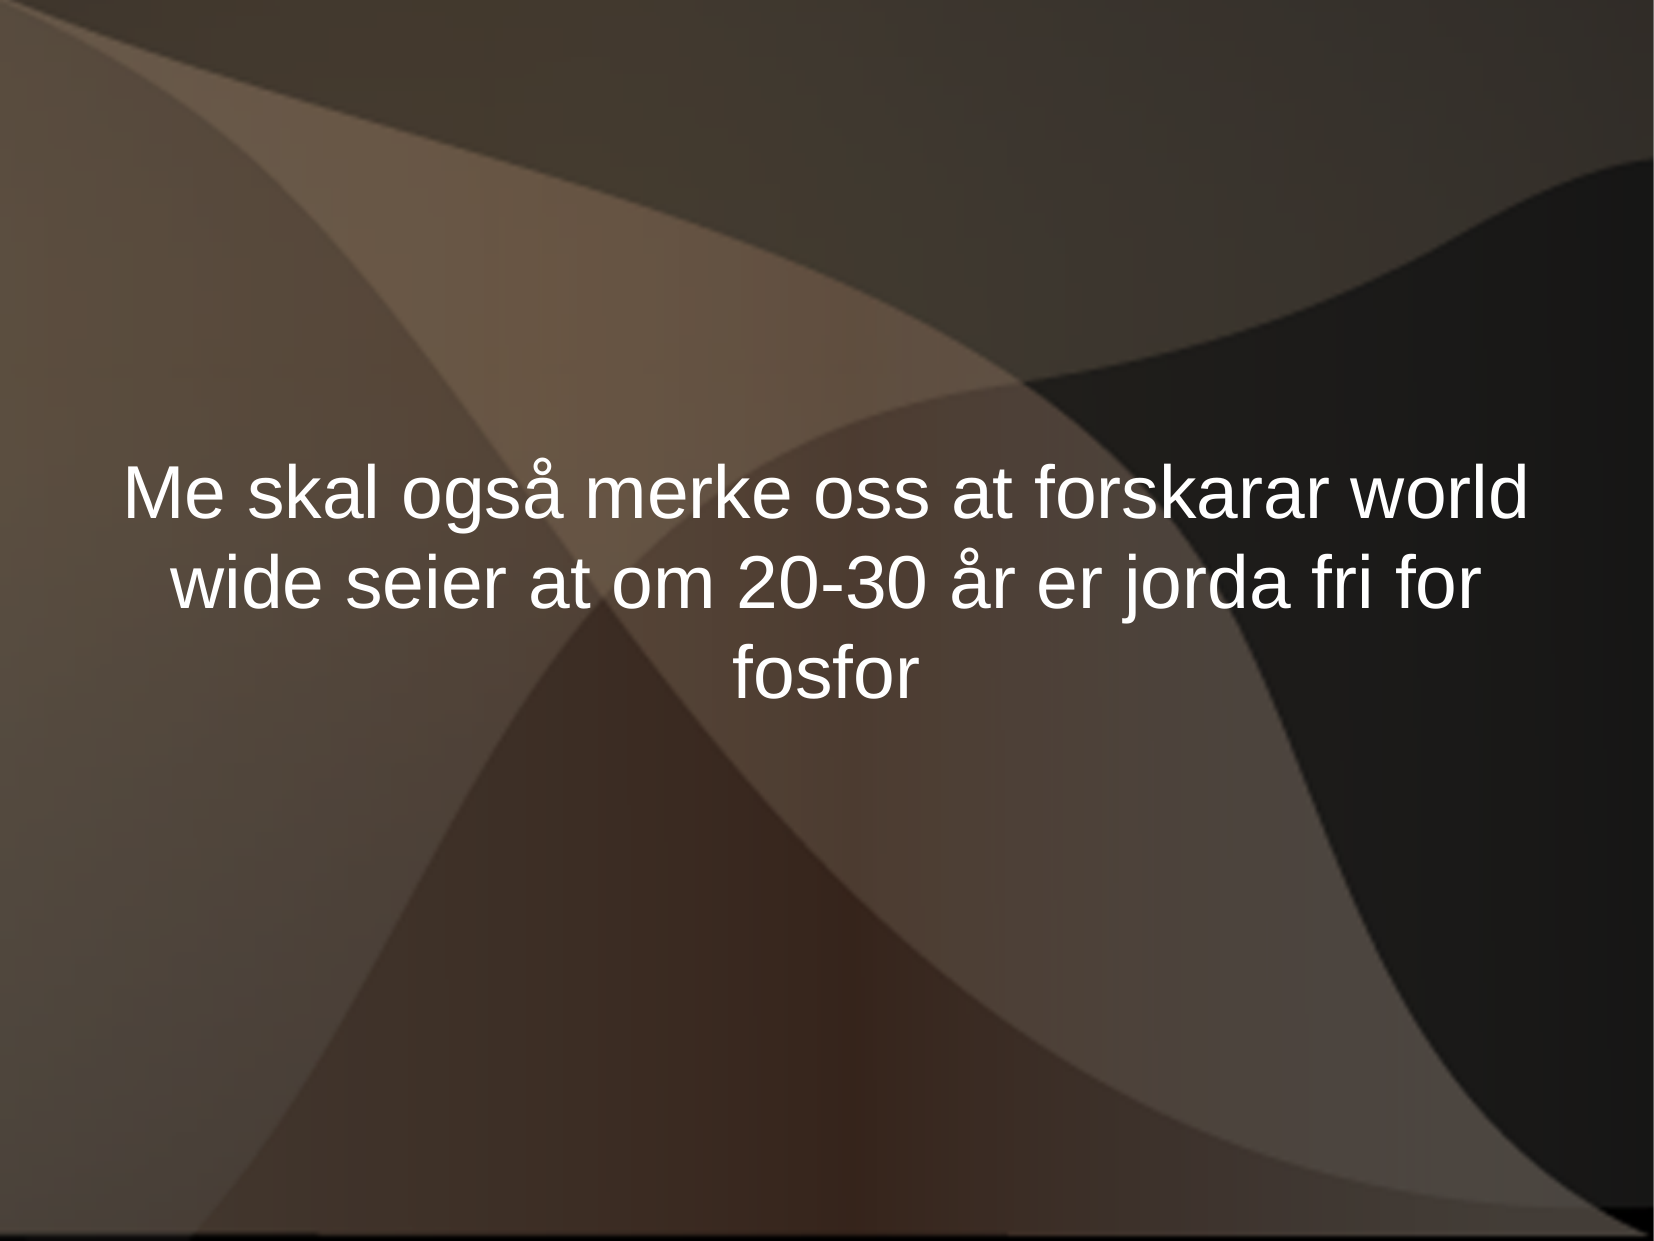

# Me skal også merke oss at forskarar world wide seier at om 20-30 år er jorda fri for fosfor